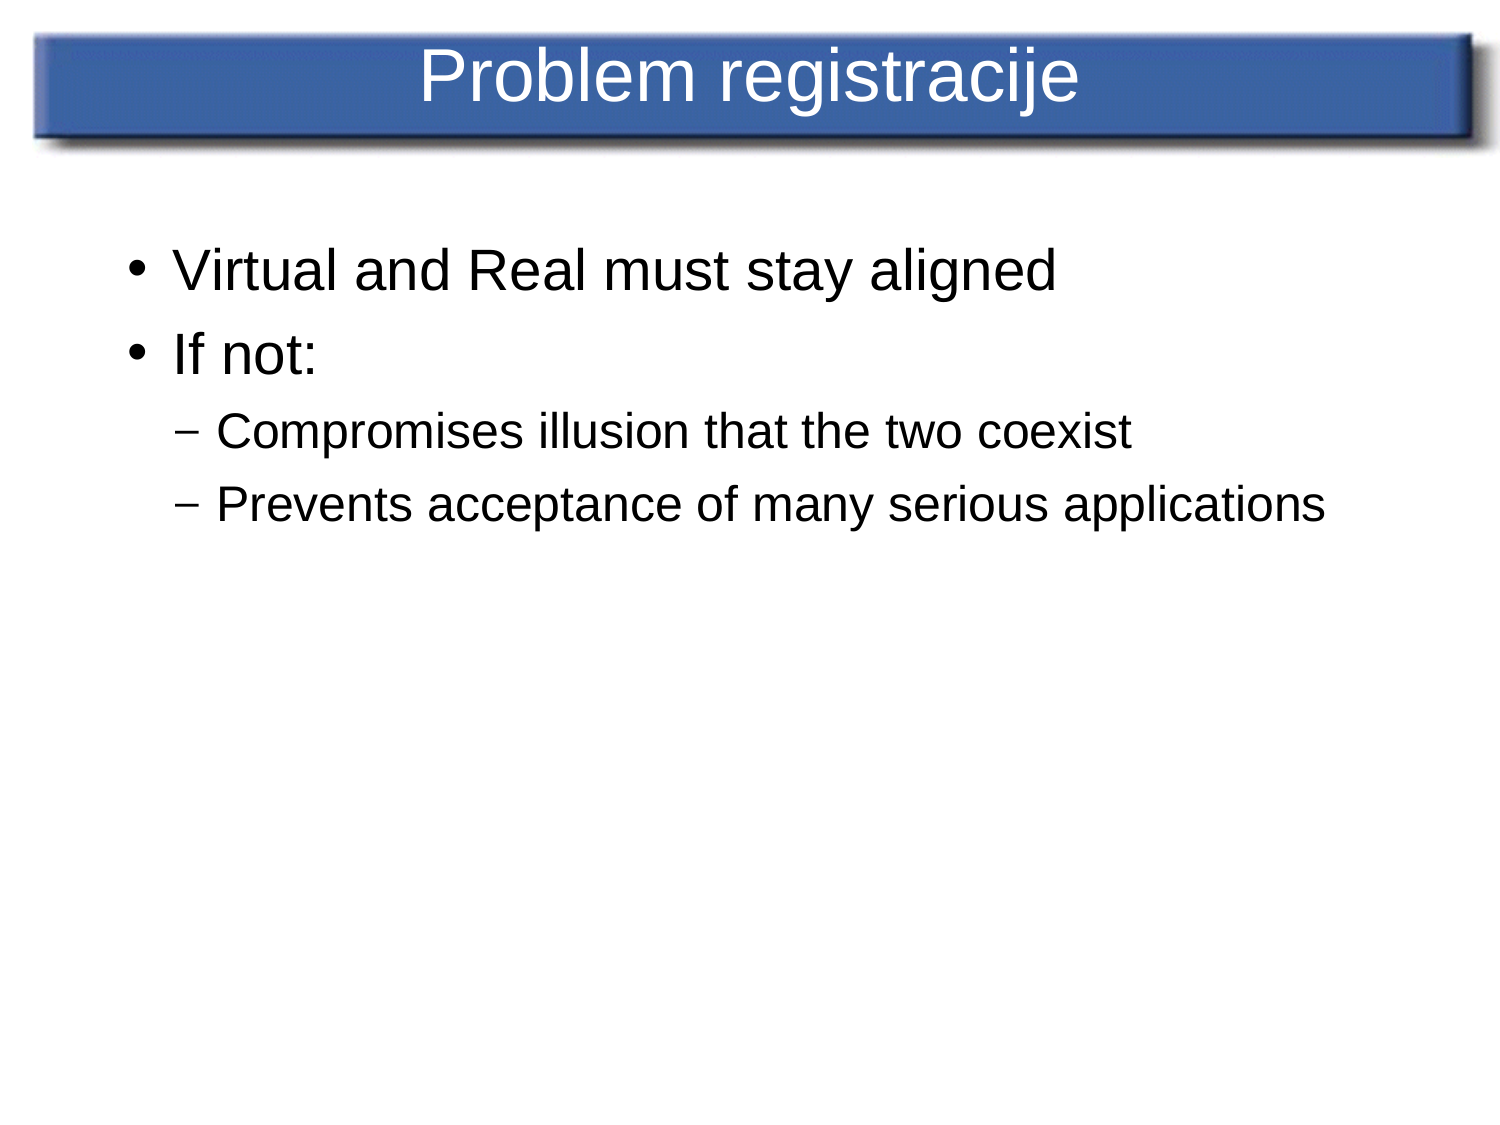

# Problem registracije
 Virtual and Real must stay aligned
 If not:
 Compromises illusion that the two coexist
 Prevents acceptance of many serious applications